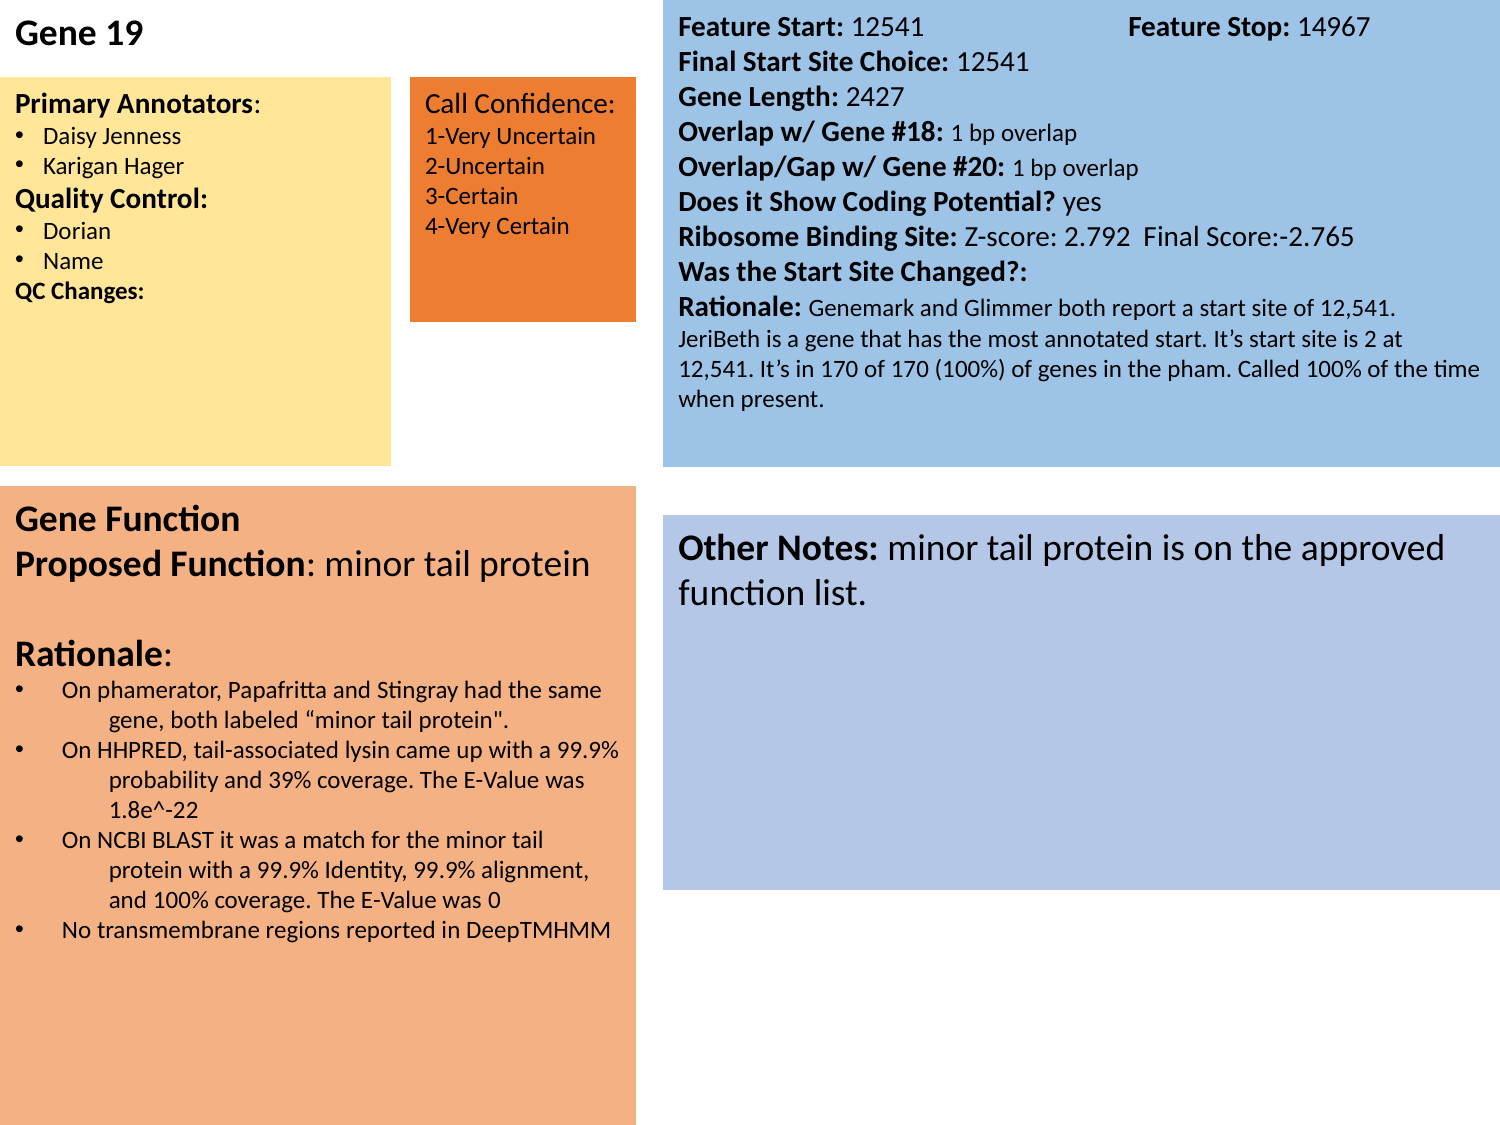

Gene 19
Feature Start: 12541			Feature Stop: 14967
Final Start Site Choice: 12541
Gene Length: 2427
Overlap w/ Gene #18: 1 bp overlap
Overlap/Gap w/ Gene #20: 1 bp overlap
Does it Show Coding Potential? yes
Ribosome Binding Site: Z-score: 2.792 Final Score:-2.765
Was the Start Site Changed?:
Rationale: Genemark and Glimmer both report a start site of 12,541. JeriBeth is a gene that has the most annotated start. It’s start site is 2 at 12,541. It’s in 170 of 170 (100%) of genes in the pham. Called 100% of the time when present.
Primary Annotators:
Daisy Jenness
Karigan Hager
Quality Control:
Dorian
Name
QC Changes:
Call Confidence:
1-Very Uncertain
2-Uncertain
3-Certain
4-Very Certain
Gene Function
Proposed Function: minor tail protein
Rationale:
On phamerator, Papafritta and Stingray had the same gene, both labeled “minor tail protein".
On HHPRED, tail-associated lysin came up with a 99.9% probability and 39% coverage. The E-Value was 1.8e^-22
On NCBI BLAST it was a match for the minor tail protein with a 99.9% Identity, 99.9% alignment, and 100% coverage. The E-Value was 0
No transmembrane regions reported in DeepTMHMM
Other Notes: minor tail protein is on the approved function list.